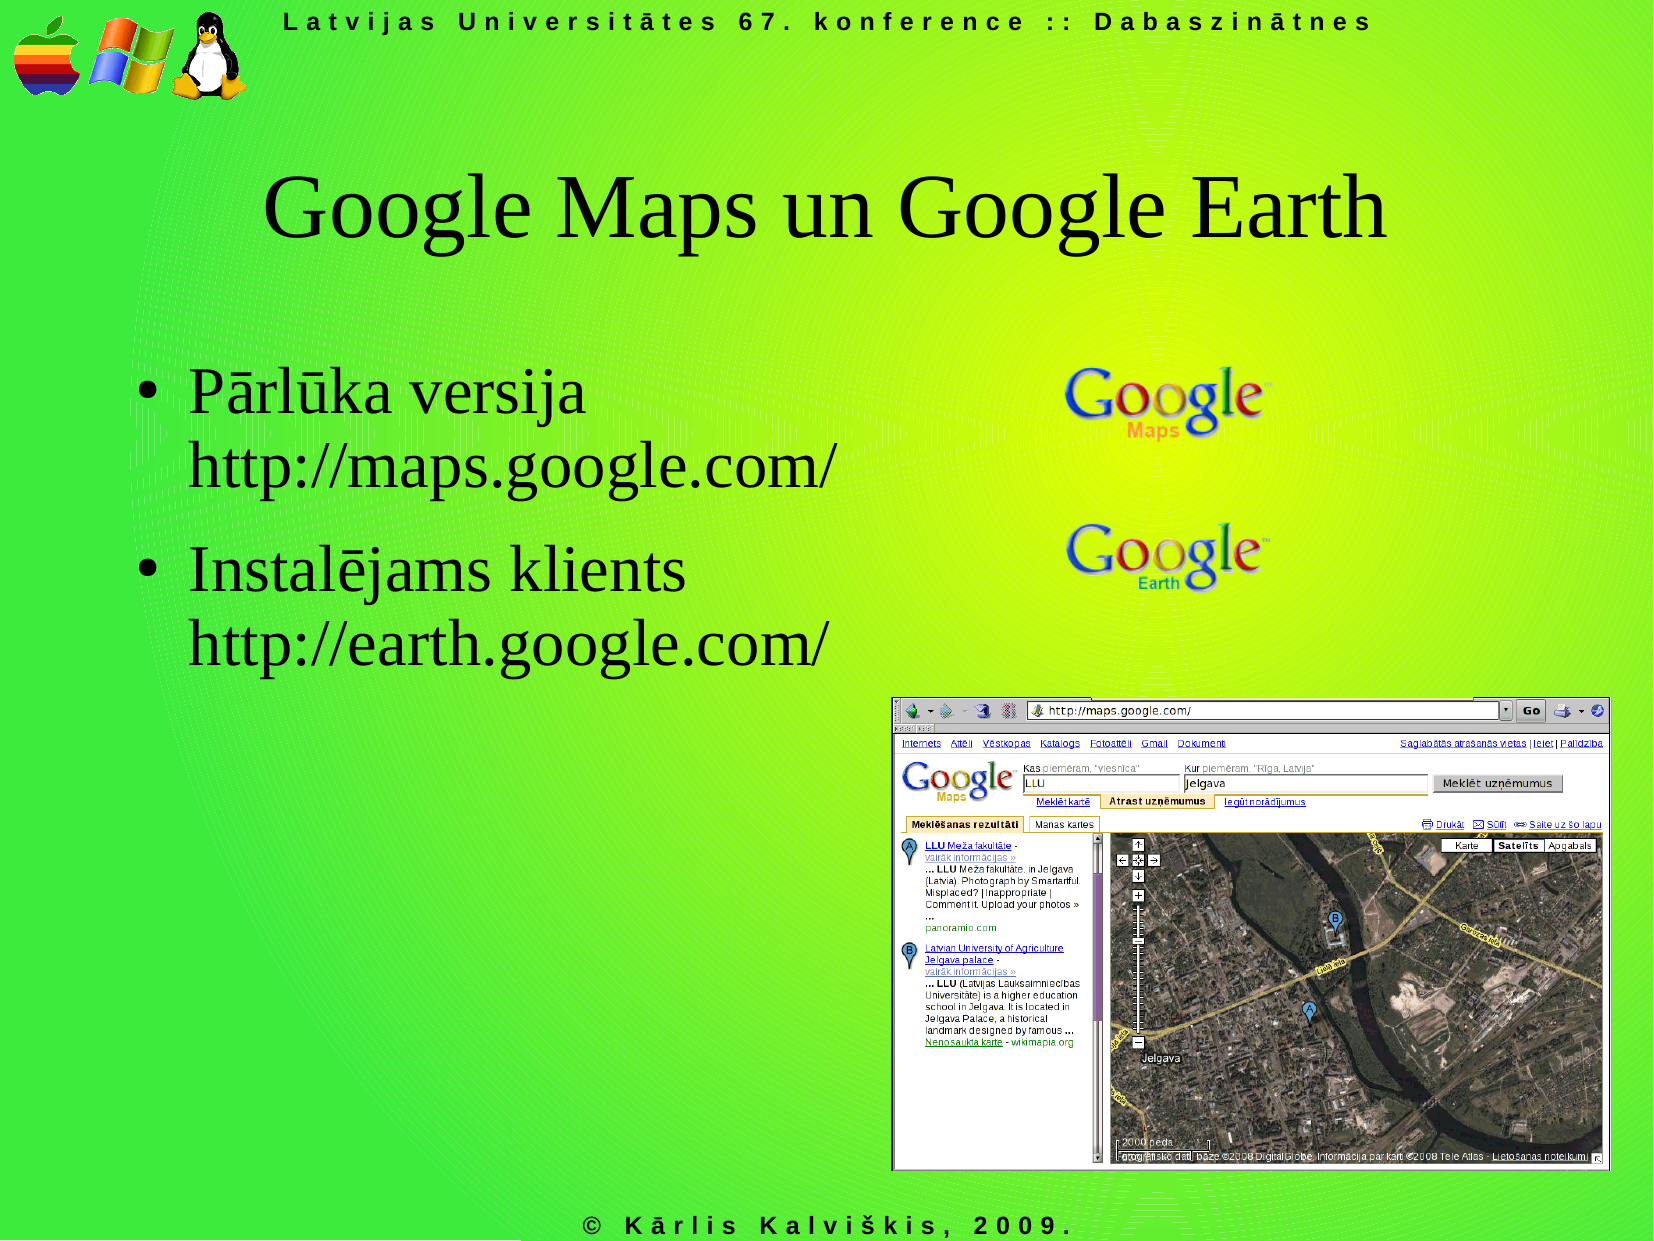

# Google Maps un Google Earth
Pārlūka versija
http://maps.google.com/
Instalējams klients
http://earth.google.com/